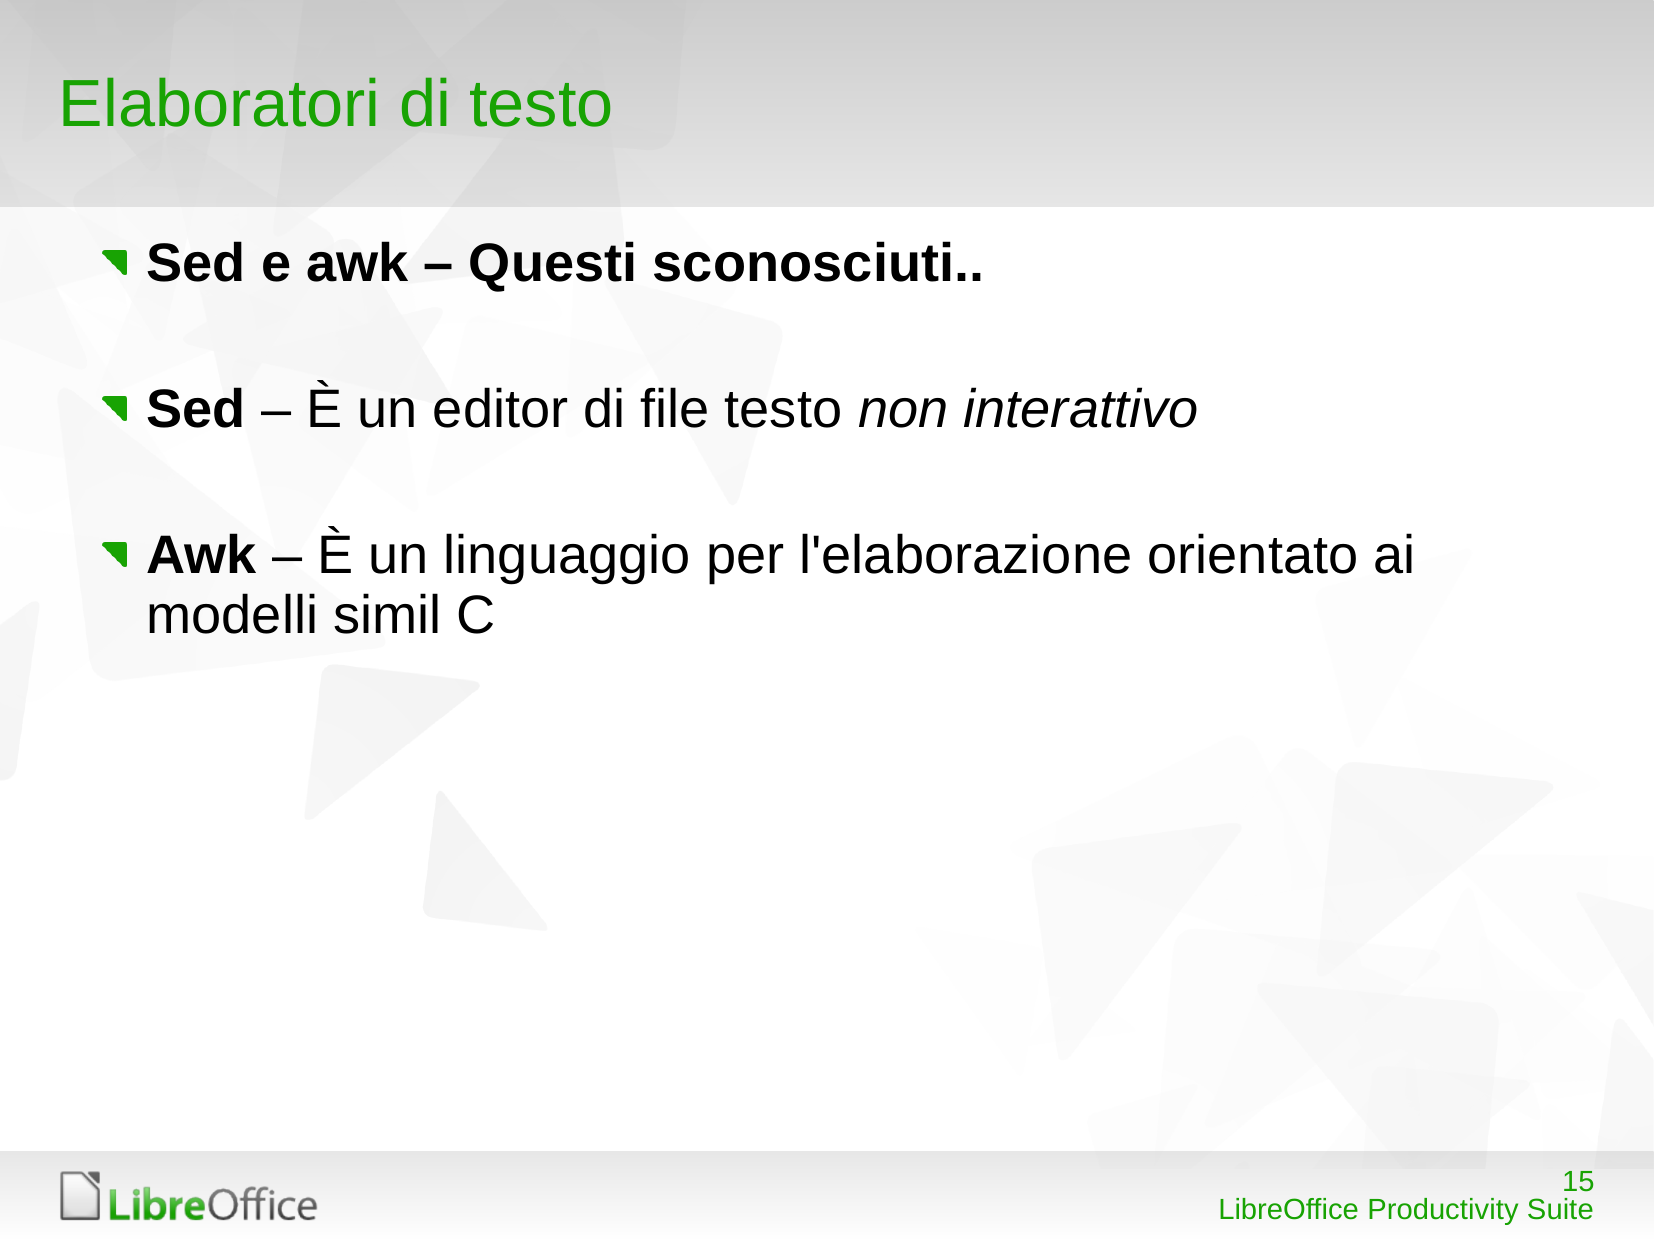

# Elaboratori di testo
Sed e awk – Questi sconosciuti..
Sed – È un editor di file testo non interattivo
Awk – È un linguaggio per l'elaborazione orientato ai modelli simil C
15
LibreOffice Productivity Suite